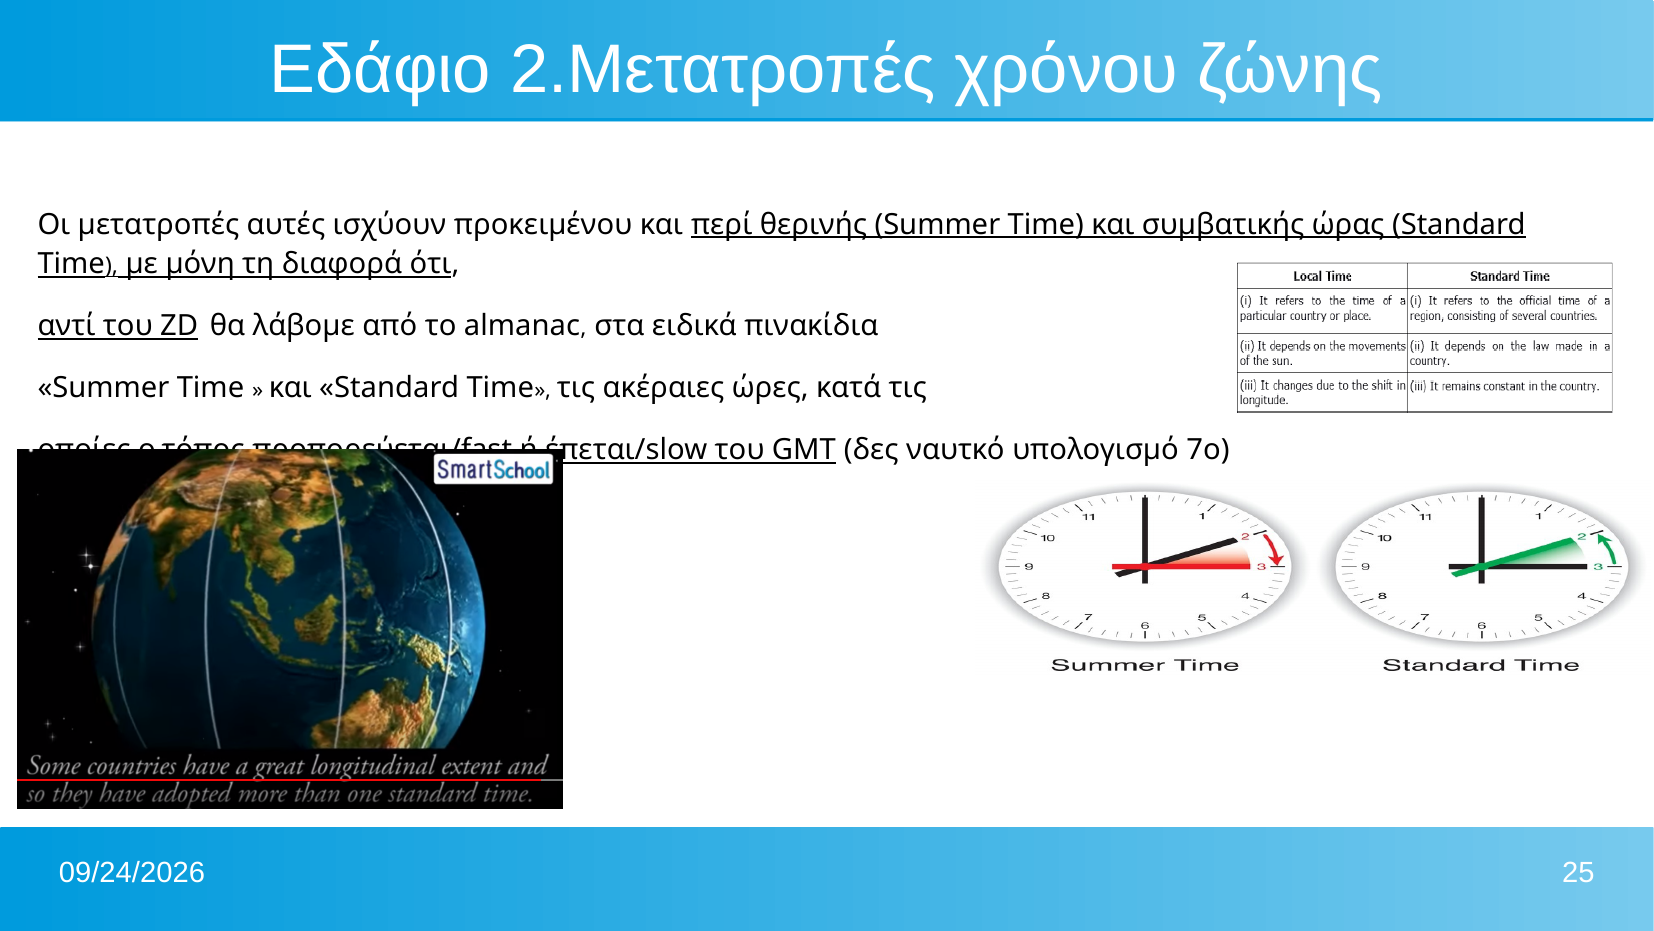

# Εδάφιο 2.Μετατροπές χρόνου ζώνης
Οι μετατροπές αυτές ισχύουν προκειμένου και περί θερινής (Summer Time) και συμβατικής ώρας (Standard Time), με μόνη τη διαφορά ότι,
αντί του ZD θα λάβομε από το almanac, στα ειδικά πινακίδια
«Summer Time » και «Standard Time», τις ακέραιες ώρες, κατά τις
οποίες o τόπος προπορεύεται/fast ή έπεται/slow του GMT (δες ναυτκό υπολογισμό 7o)
.
25